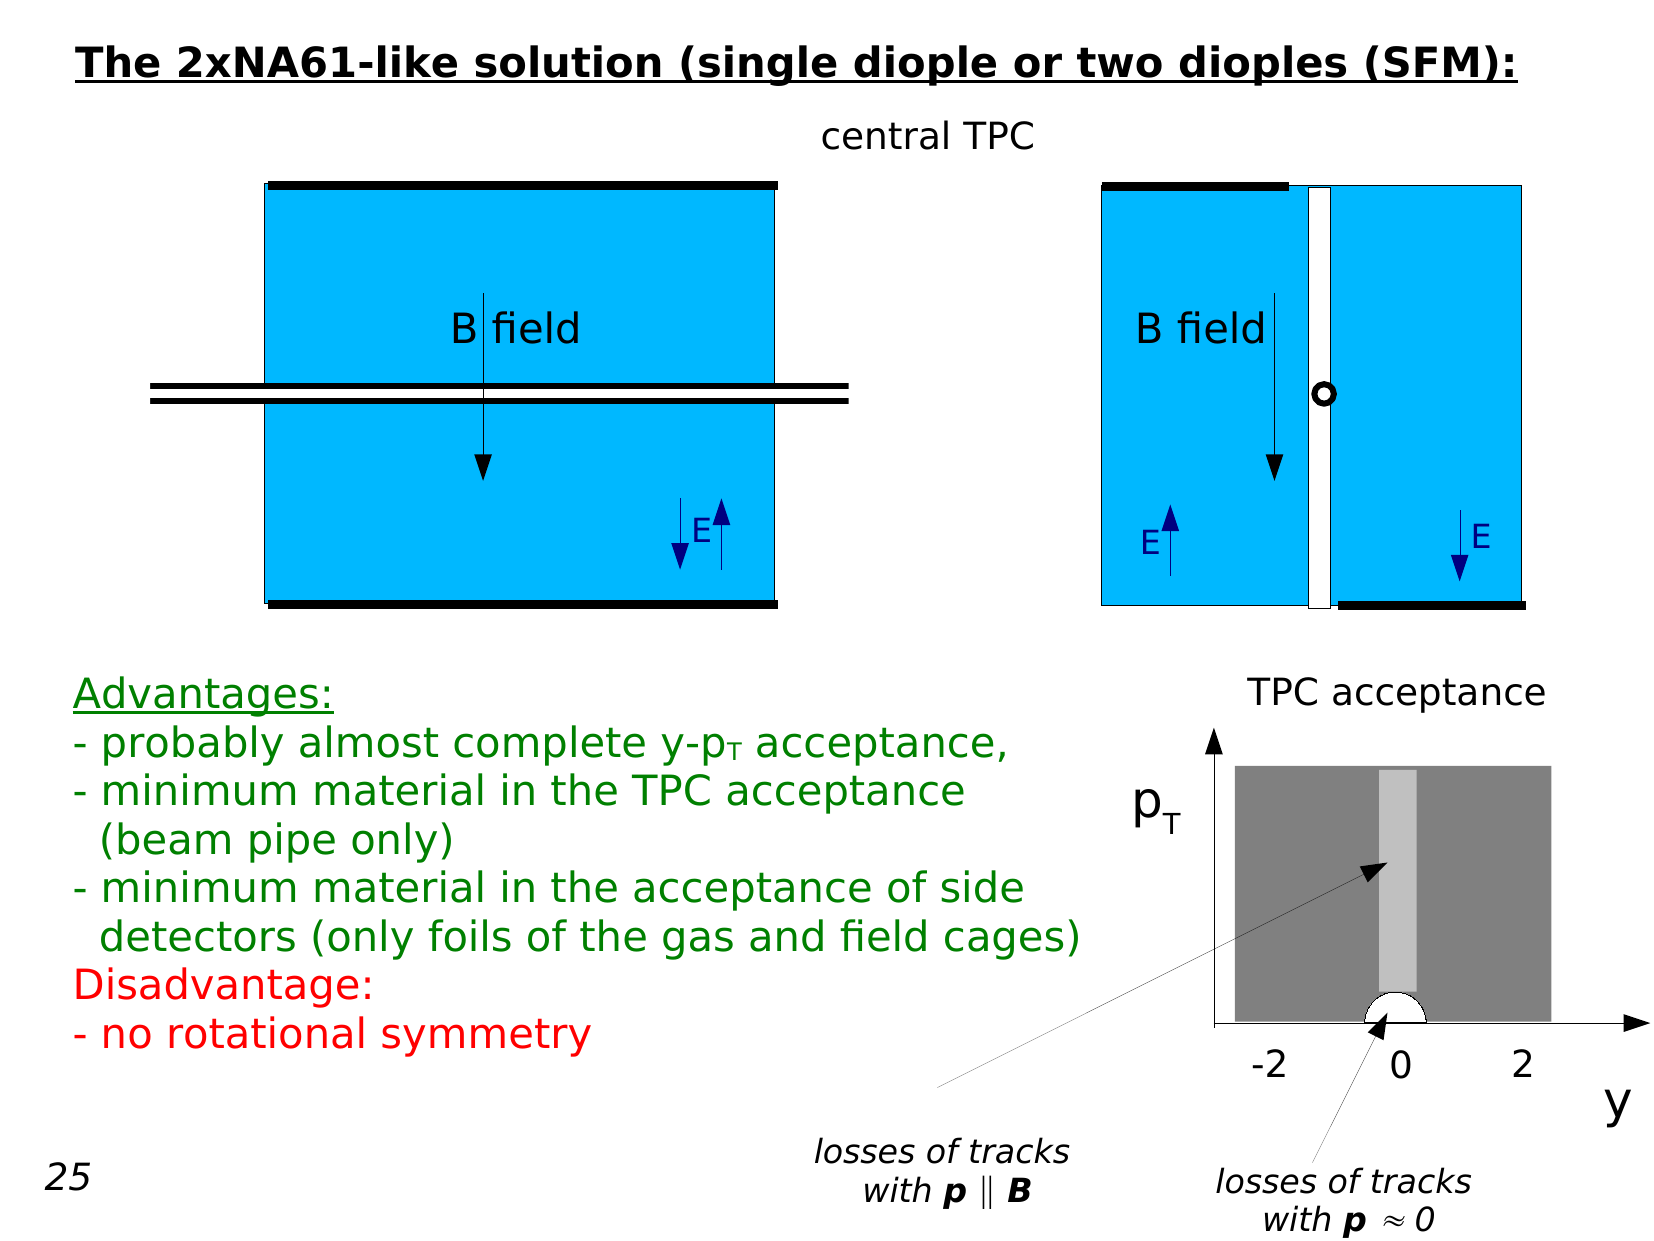

The 2xNA61-like solution (single diople or two dioples (SFM):
central TPC
B field
B field
E
E
E
Advantages:
- probably almost complete y-pT acceptance,
- minimum material in the TPC acceptance
 (beam pipe only)
- minimum material in the acceptance of side
 detectors (only foils of the gas and field cages)
Disadvantage:
- no rotational symmetry
TPC acceptance
pT
-2
2
0
y
losses of tracks
with p ∥ B
losses of tracks
with p ≈ 0